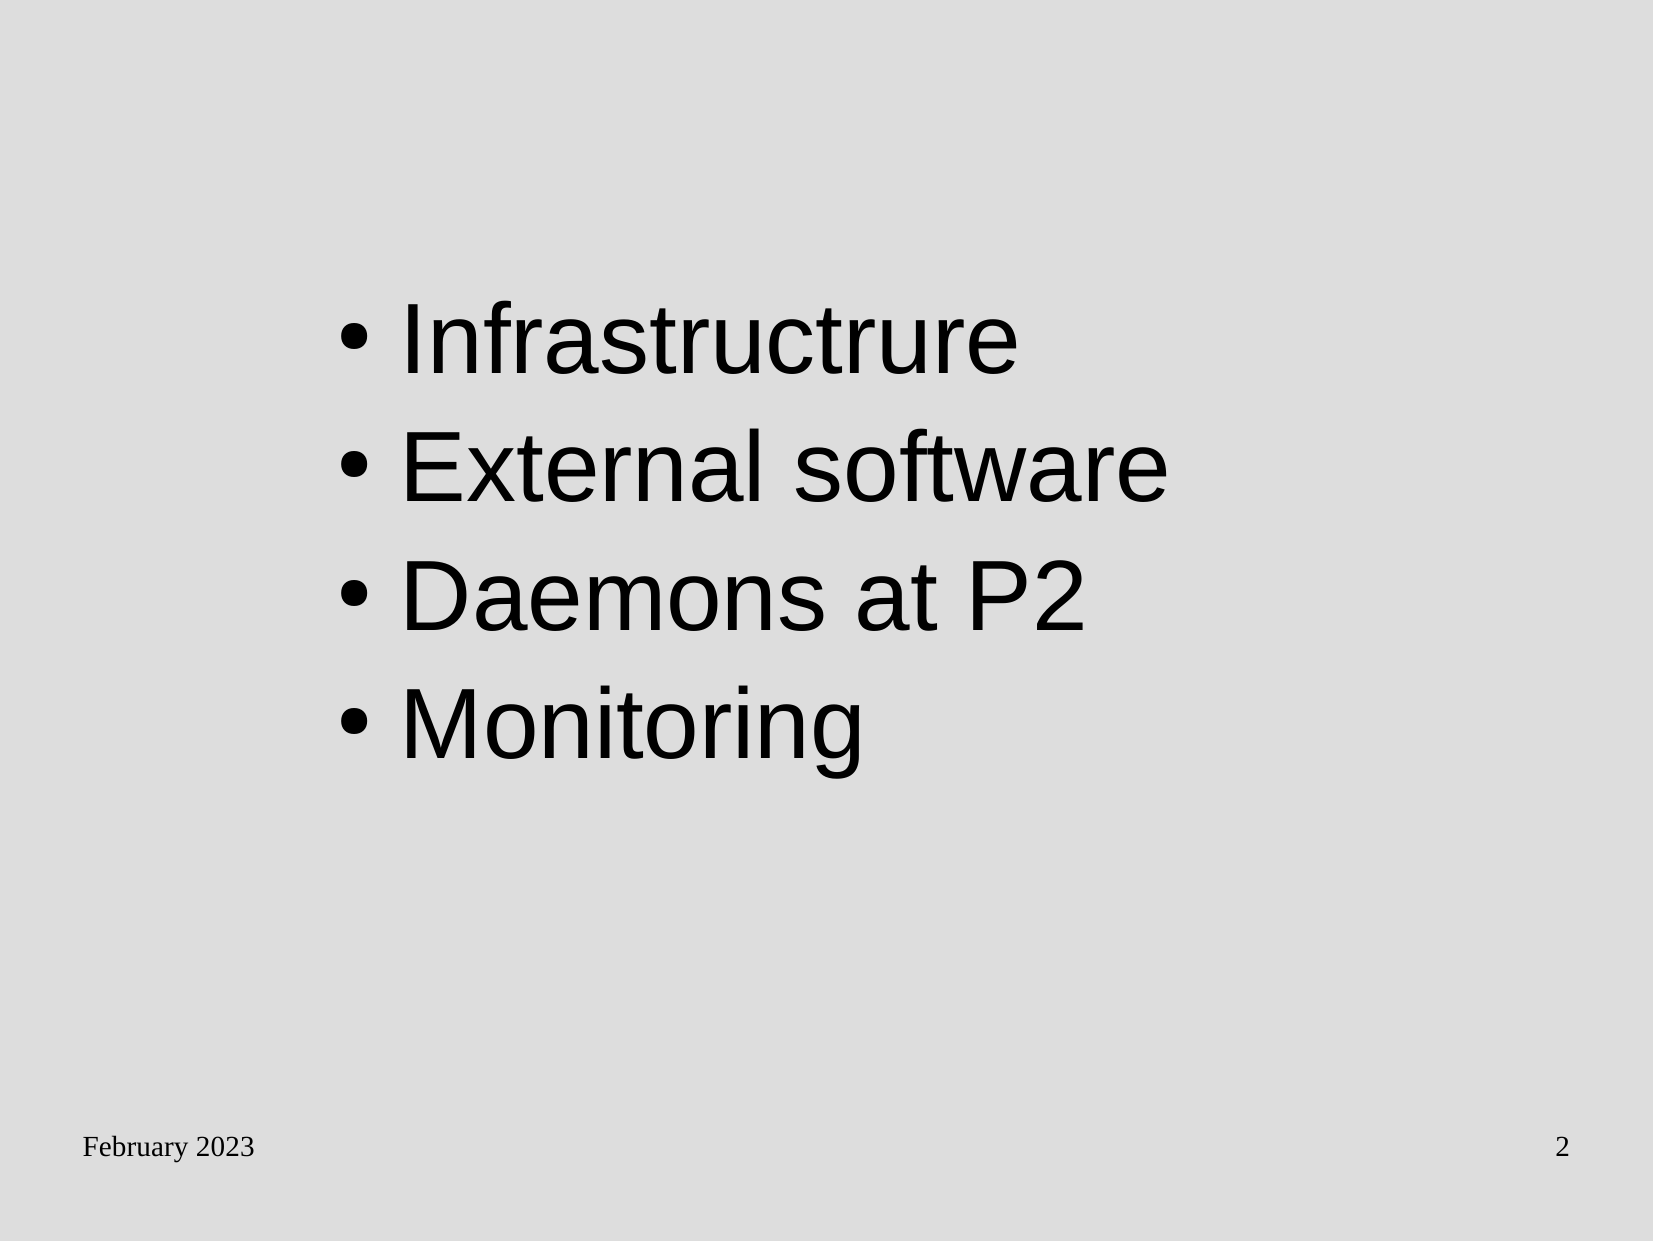

Infrastructrure
 External software
 Daemons at P2
 Monitoring
29.5.2019
2